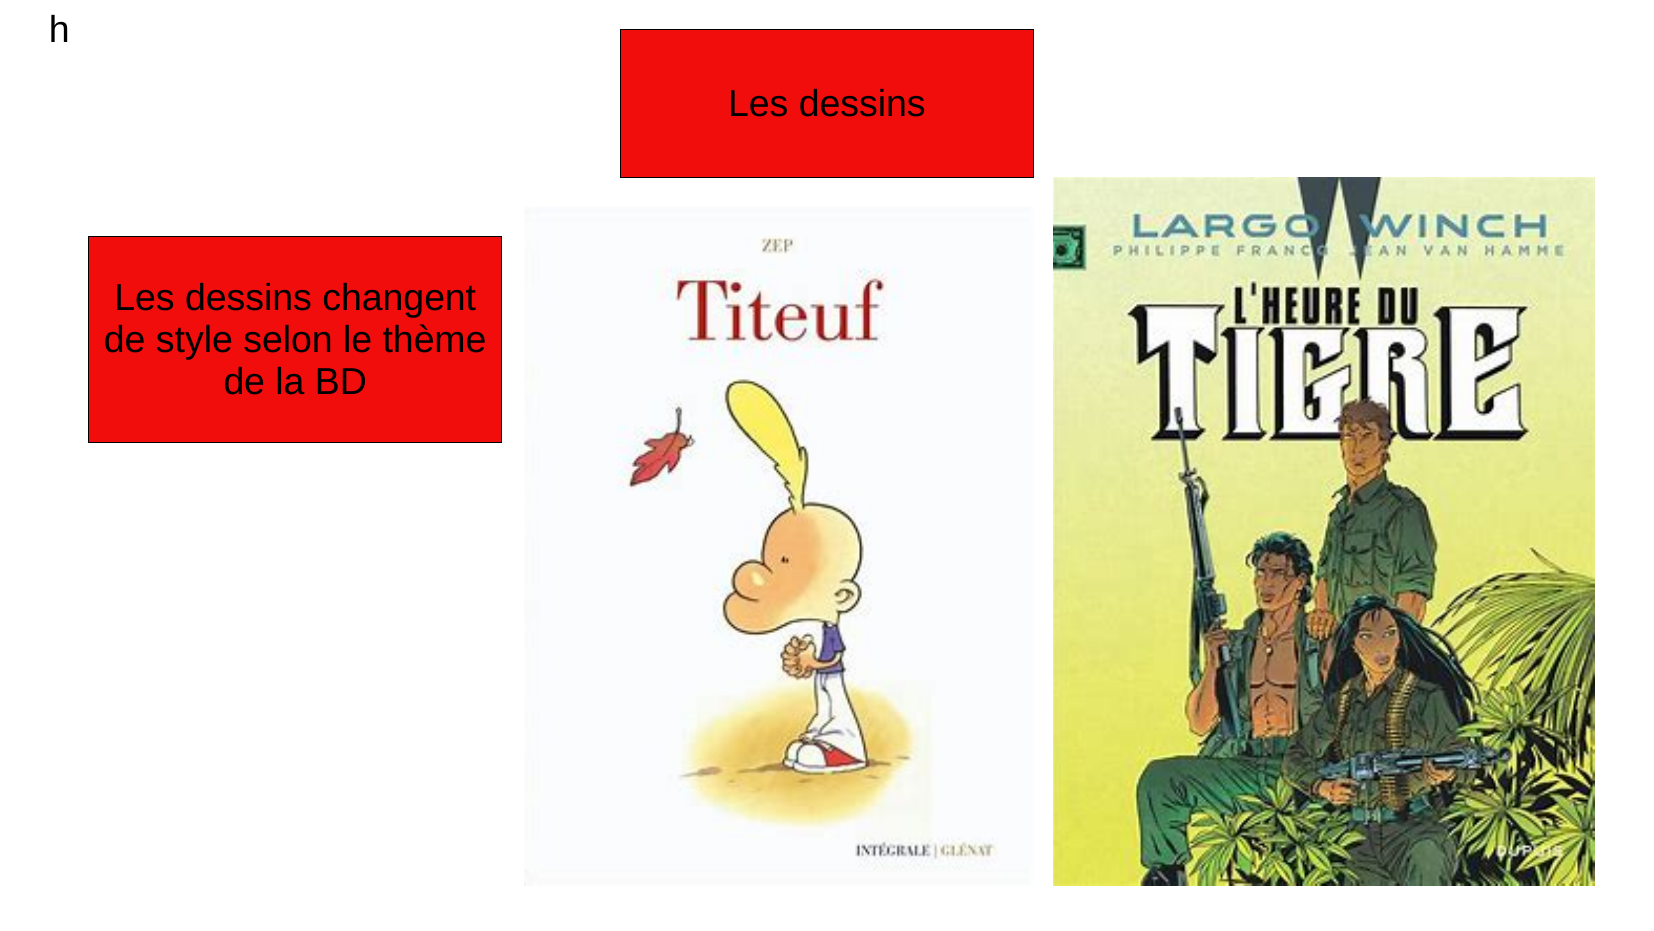

h
Les dessins
Les dessins changent de style selon le thème de la BD